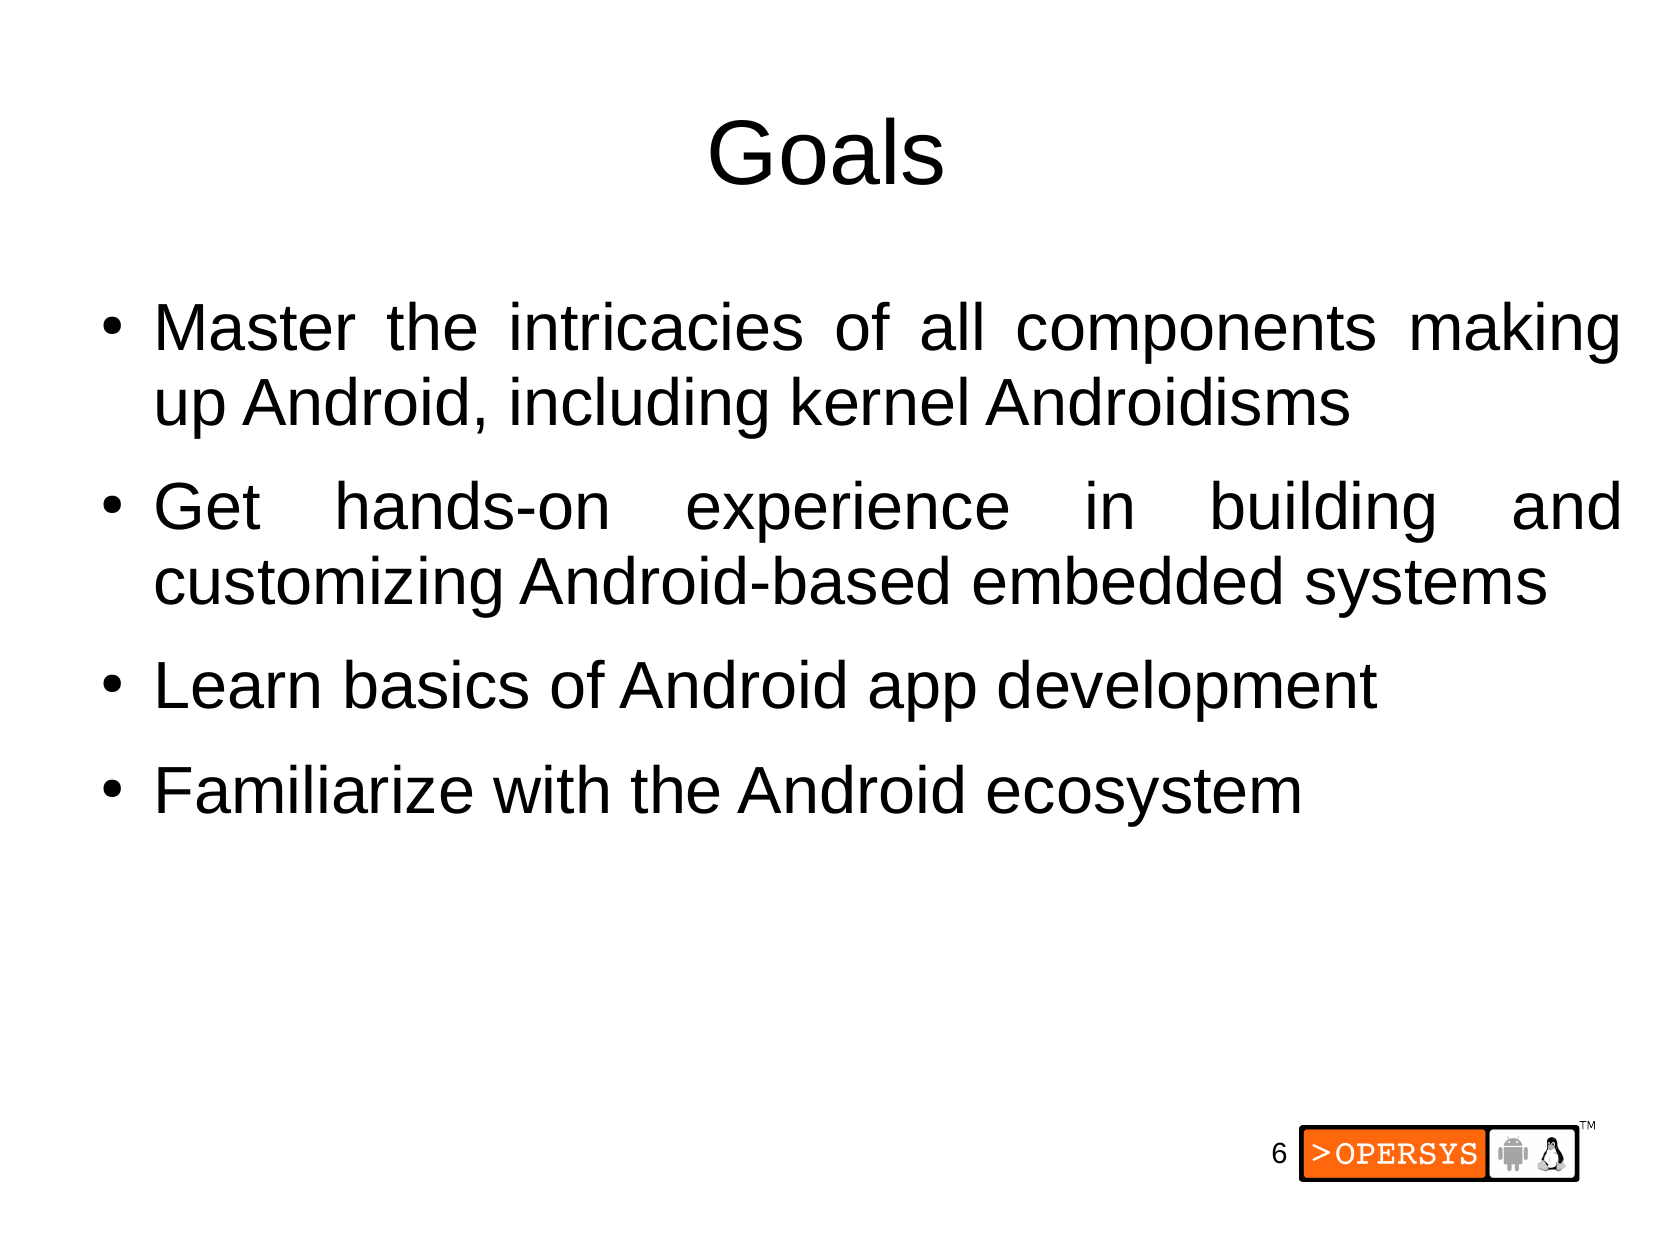

# Goals
Master the intricacies of all components making up Android, including kernel Androidisms
Get hands-on experience in building and customizing Android-based embedded systems
Learn basics of Android app development
Familiarize with the Android ecosystem